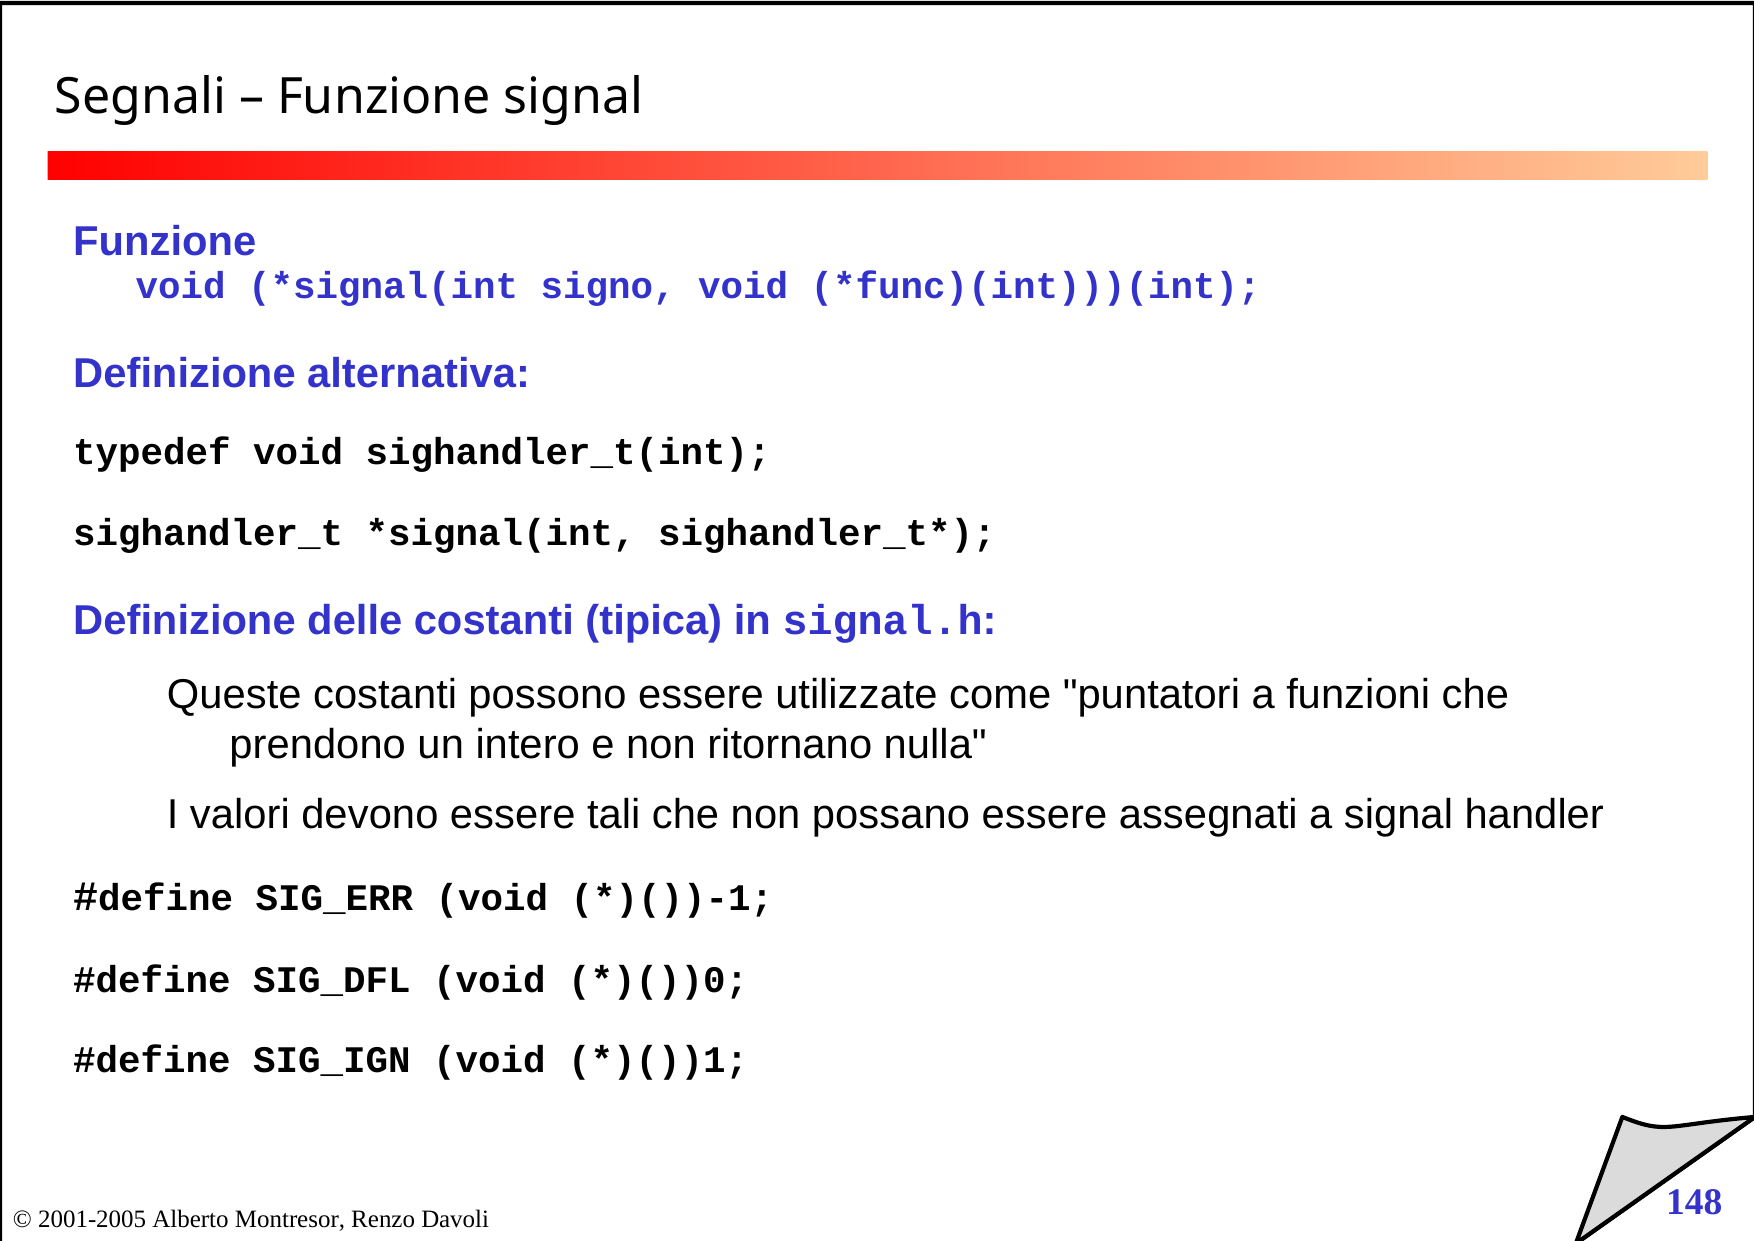

# Segnali – Funzione signal
Funzione
void (*signal(int signo, void (*func)(int)))(int);
Definizione alternativa:
typedef void sighandler_t(int);
sighandler_t *signal(int, sighandler_t*);
Definizione delle costanti (tipica) in signal.h:
Queste costanti possono essere utilizzate come "puntatori a funzioni che prendono un intero e non ritornano nulla"
I valori devono essere tali che non possano essere assegnati a signal handler
#define SIG_ERR (void (*)())-1;
#define SIG_DFL (void (*)())0;
#define SIG_IGN (void (*)())1;